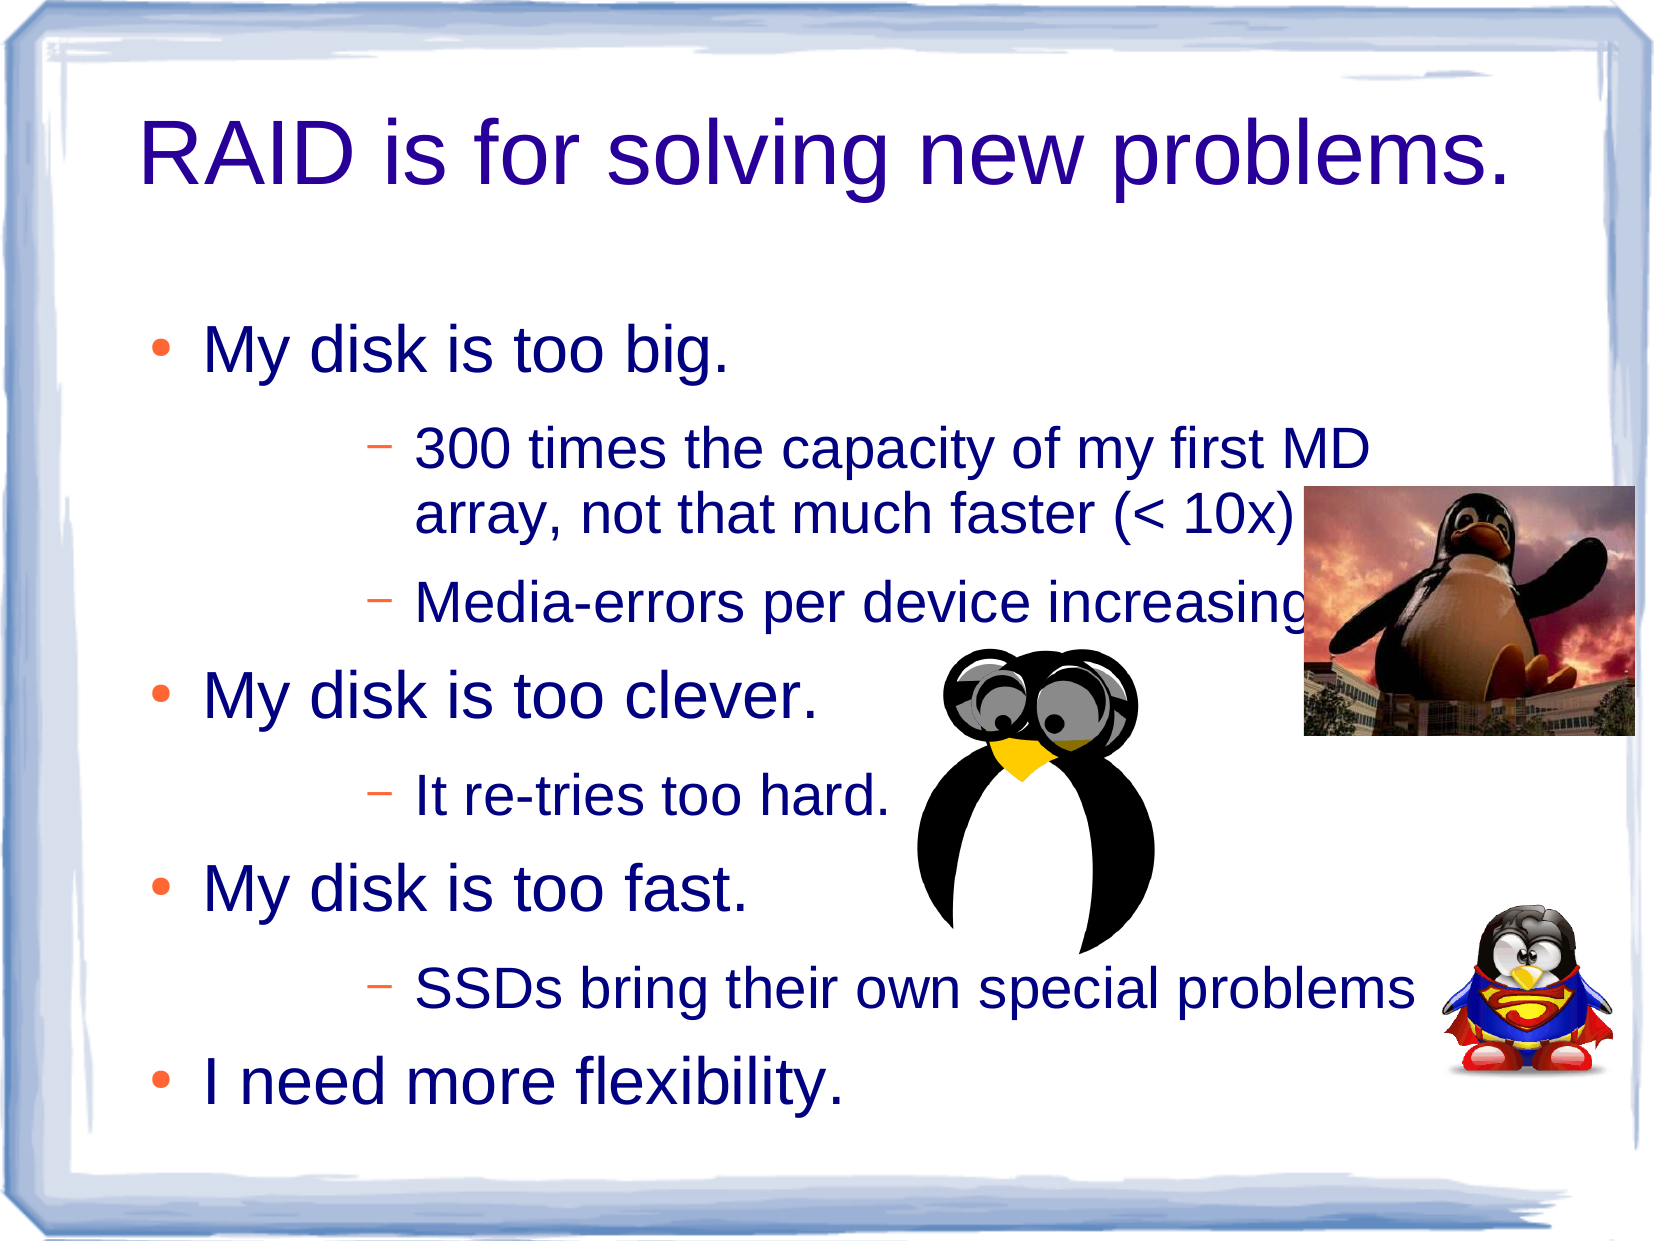

# RAID is for solving new problems.
My disk is too big.
300 times the capacity of my first MD
array, not that much faster (< 10x)
Media-errors per device increasing
My disk is too clever.
It re-tries too hard.
My disk is too fast.
SSDs bring their own special problems
I need more flexibility.